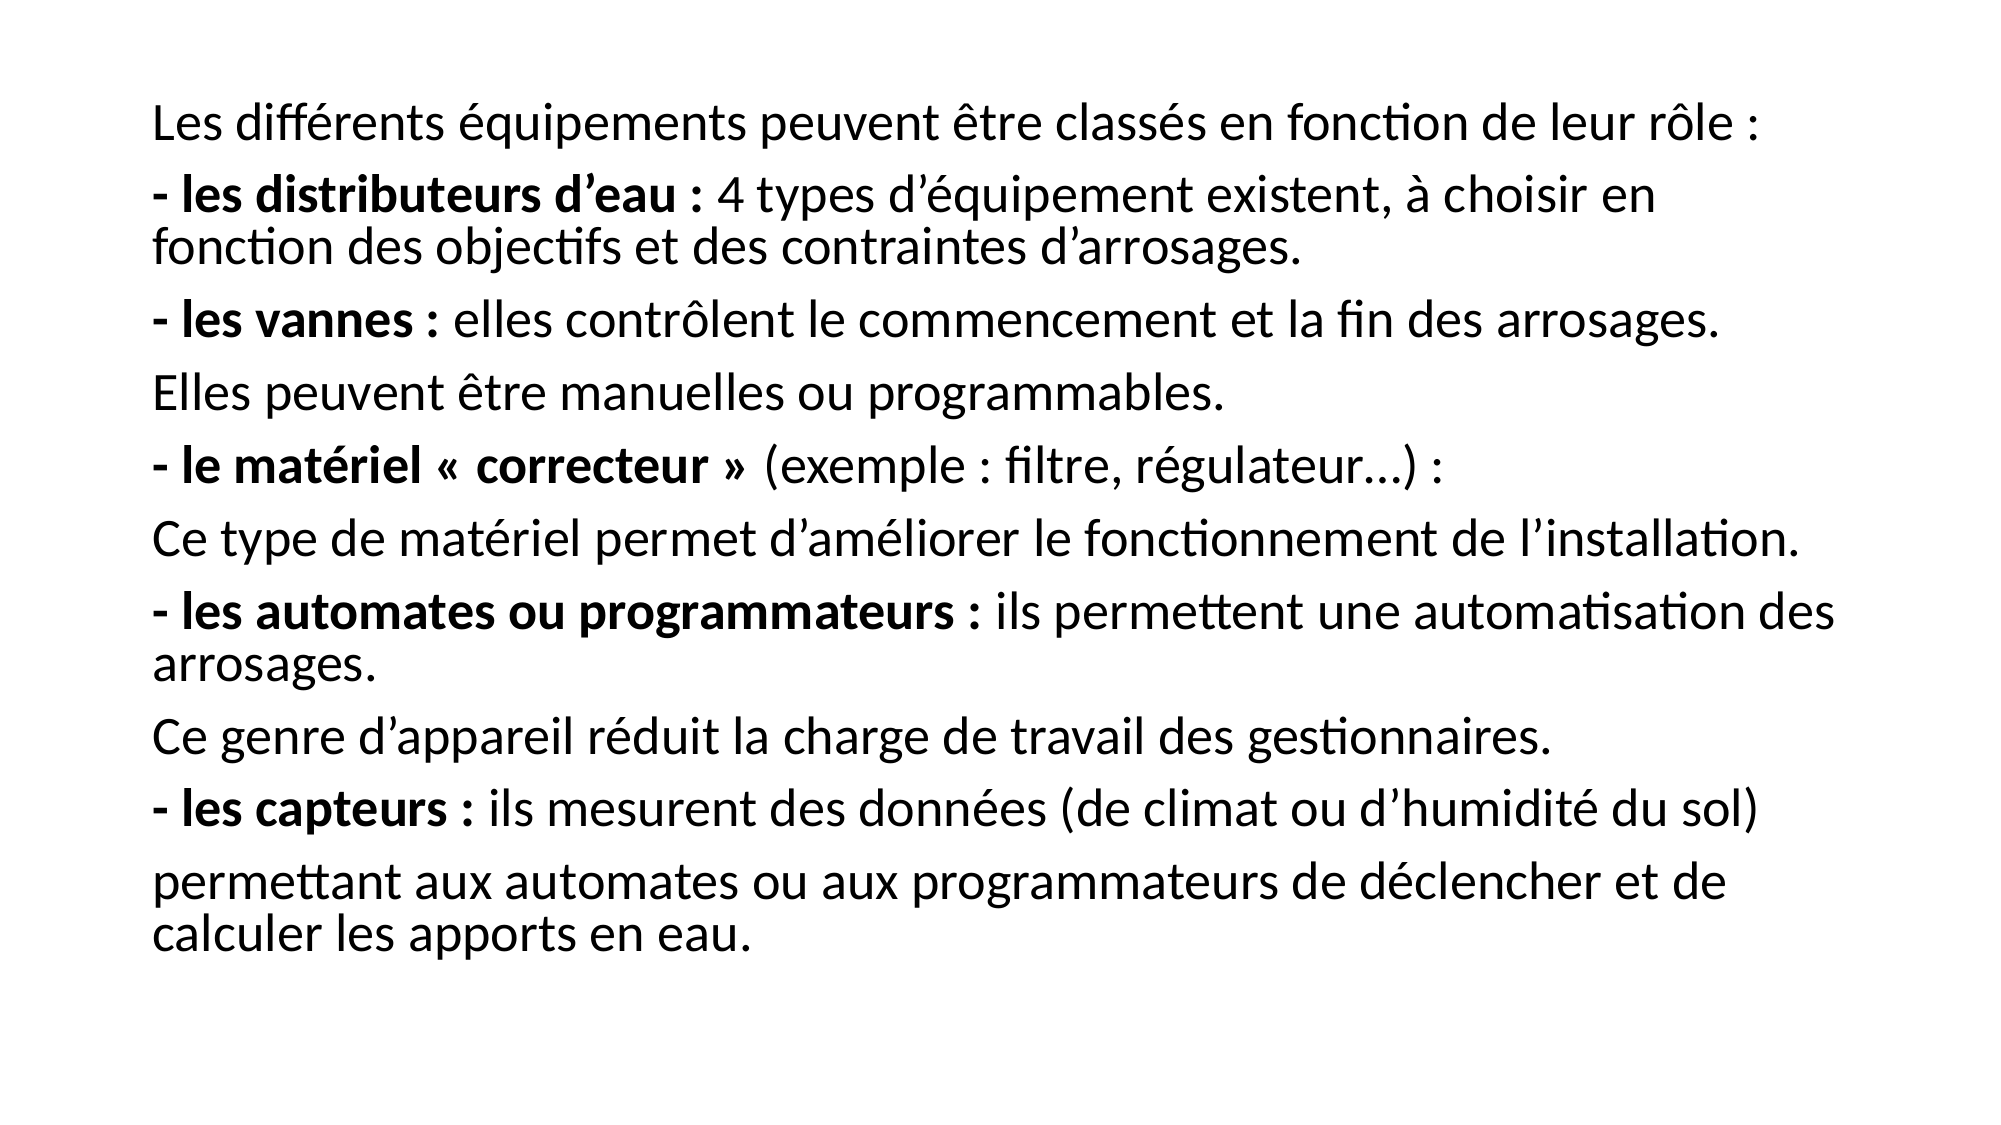

# Les différents équipements peuvent être classés en fonction de leur rôle :
- les distributeurs d’eau : 4 types d’équipement existent, à choisir en fonction des objectifs et des contraintes d’arrosages.
- les vannes : elles contrôlent le commencement et la fin des arrosages.
Elles peuvent être manuelles ou programmables.
- le matériel « correcteur » (exemple : filtre, régulateur…) :
Ce type de matériel permet d’améliorer le fonctionnement de l’installation.
- les automates ou programmateurs : ils permettent une automatisation des arrosages.
Ce genre d’appareil réduit la charge de travail des gestionnaires.
- les capteurs : ils mesurent des données (de climat ou d’humidité du sol)
permettant aux automates ou aux programmateurs de déclencher et de calculer les apports en eau.